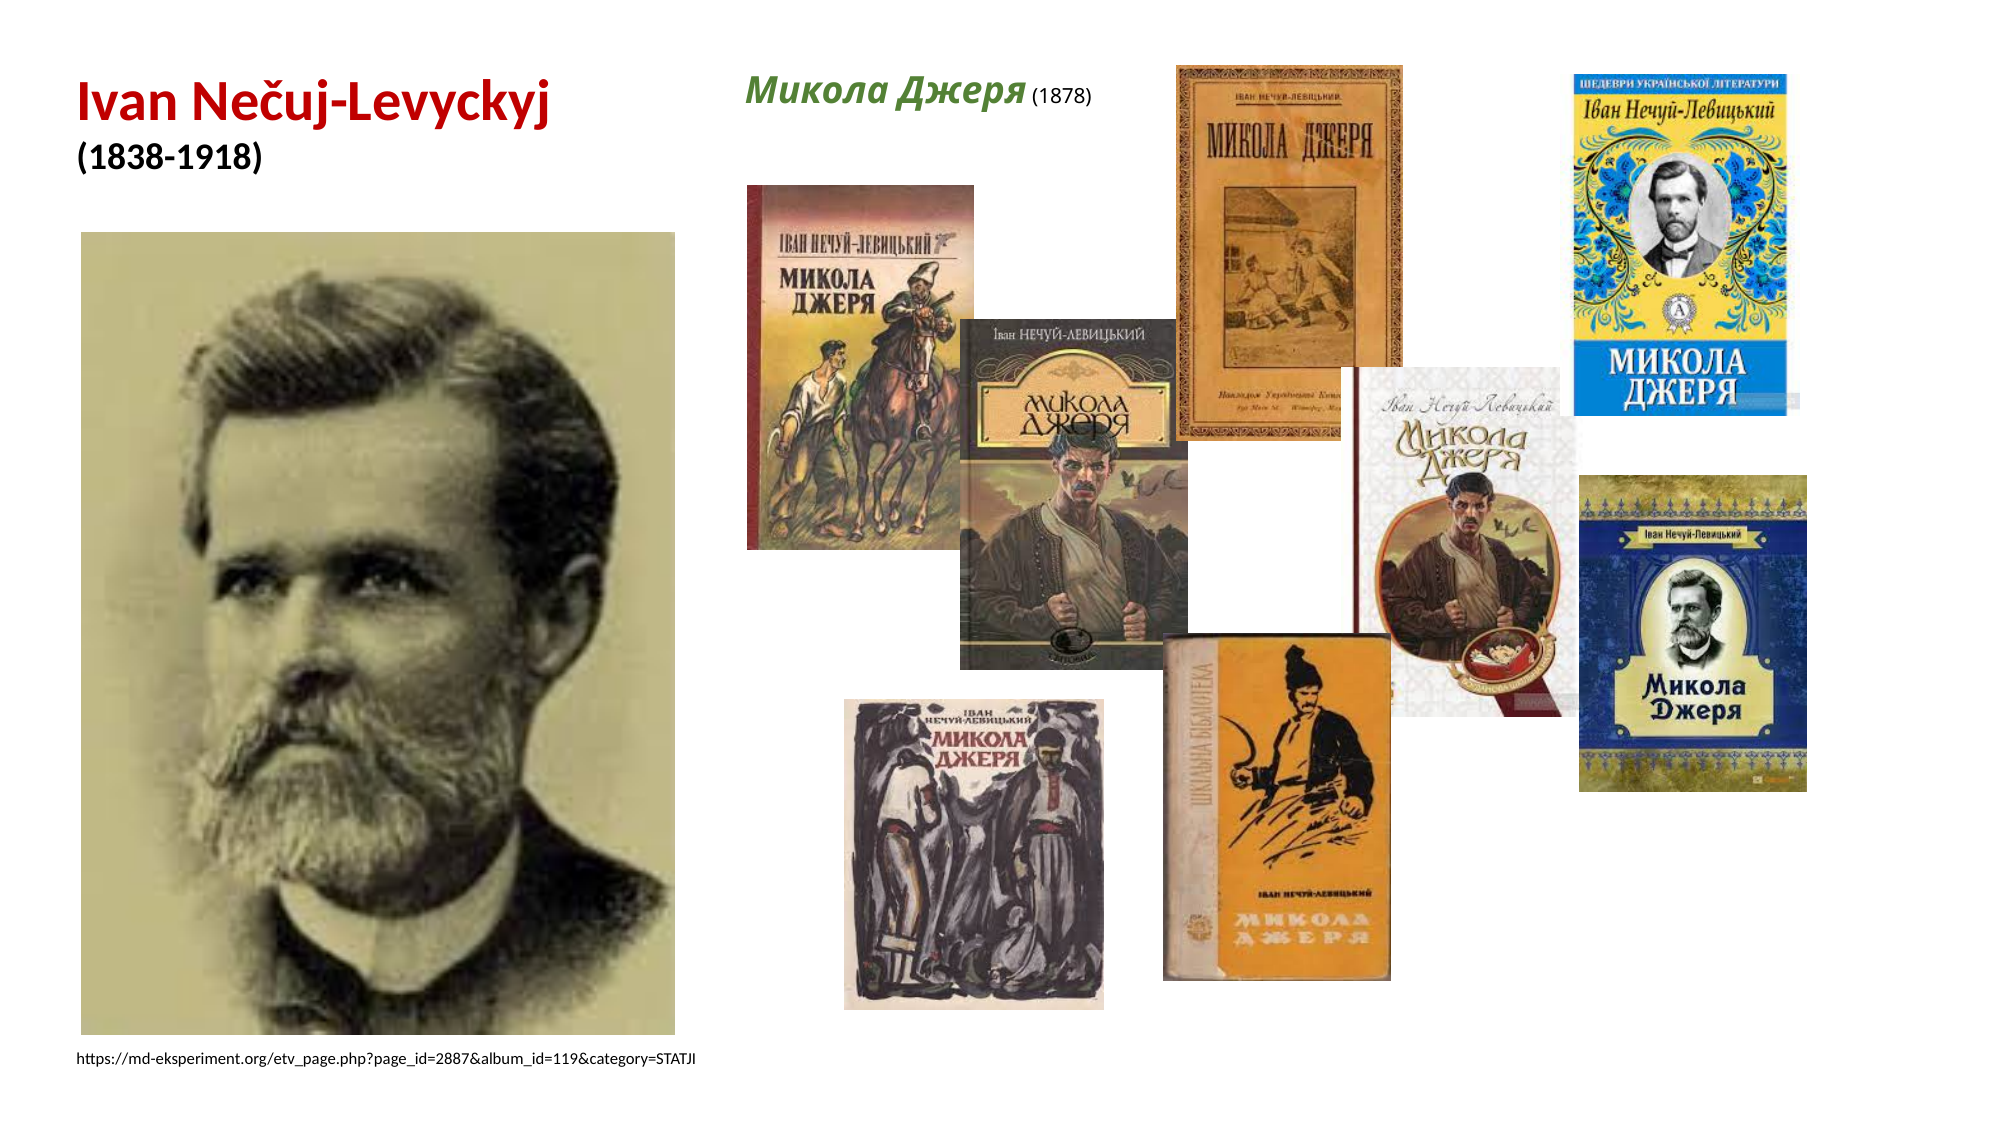

Ivan Nečuj-Levyckyj
(1838-1918)
Микола Джеря (1878)
https://md-eksperiment.org/etv_page.php?page_id=2887&album_id=119&category=STATJI